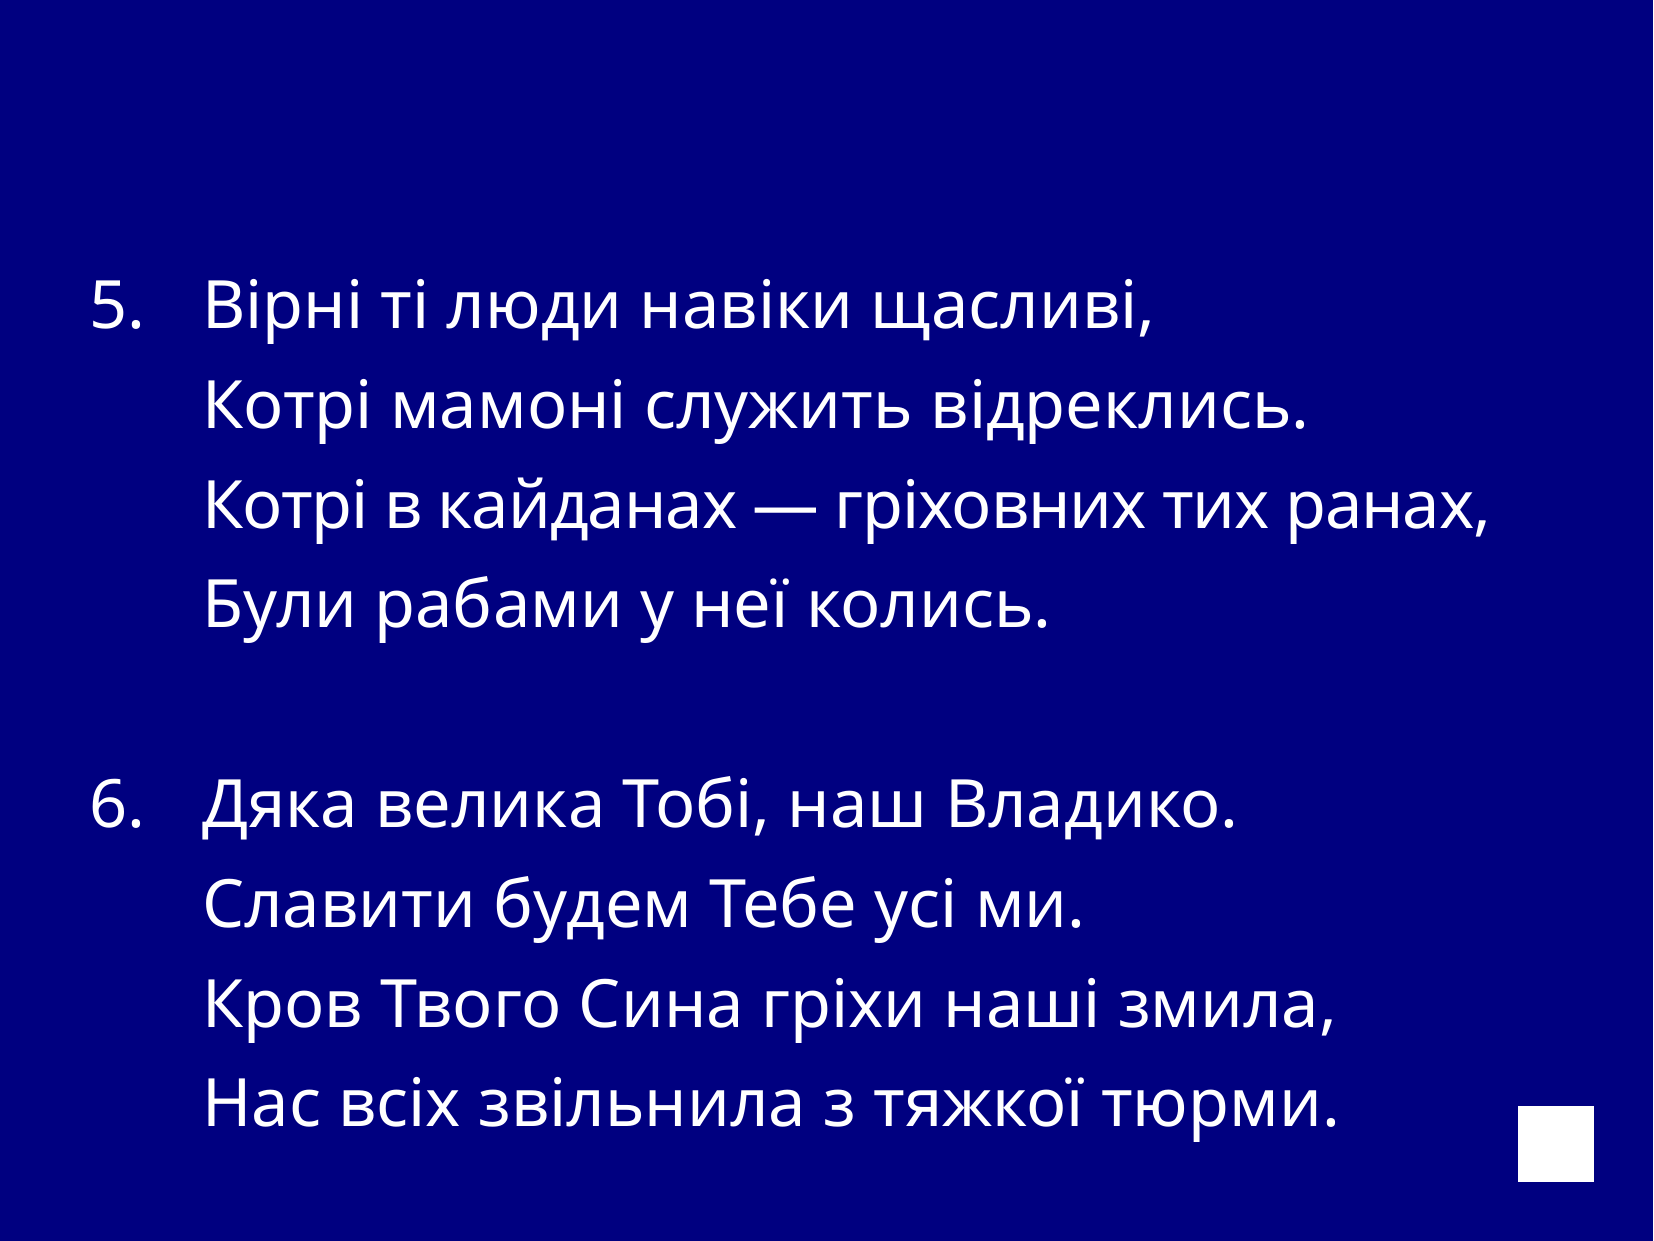

5.	Вірні ті люди навіки щасливі,
	Котрі мамоні служить відреклись.
	Котрі в кайданах ― гріховних тих ранах,
	Були рабами у неї колись.
6.	Дяка велика Тобі, наш Владико.
	Славити будем Тебе усі ми.
	Кров Твого Сина гріхи наші змила,
	Нас всіх звільнила з тяжкої тюрми.